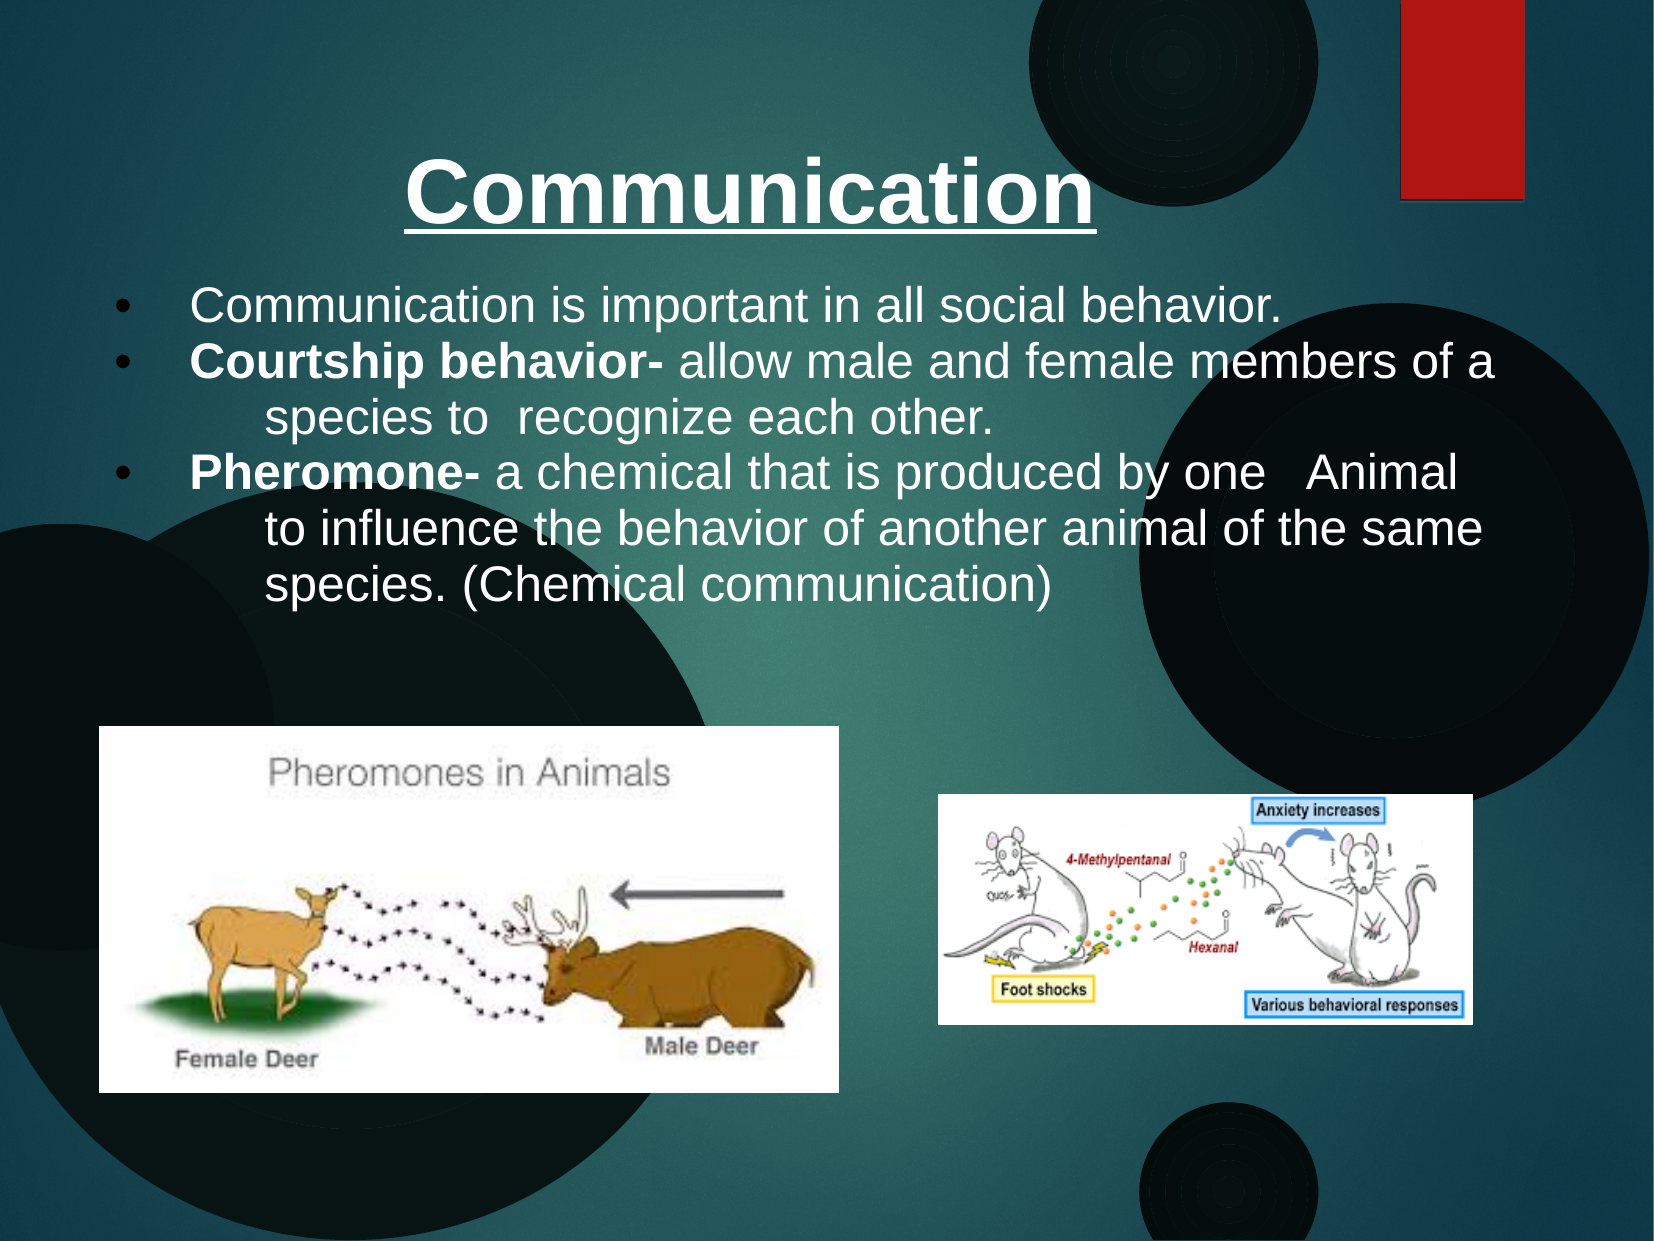

Communication
Communication is important in all social behavior.
Courtship behavior- allow male and female members of a species to recognize each other.
Pheromone- a chemical that is produced by one Animal to influence the behavior of another animal of the same species. (Chemical communication)